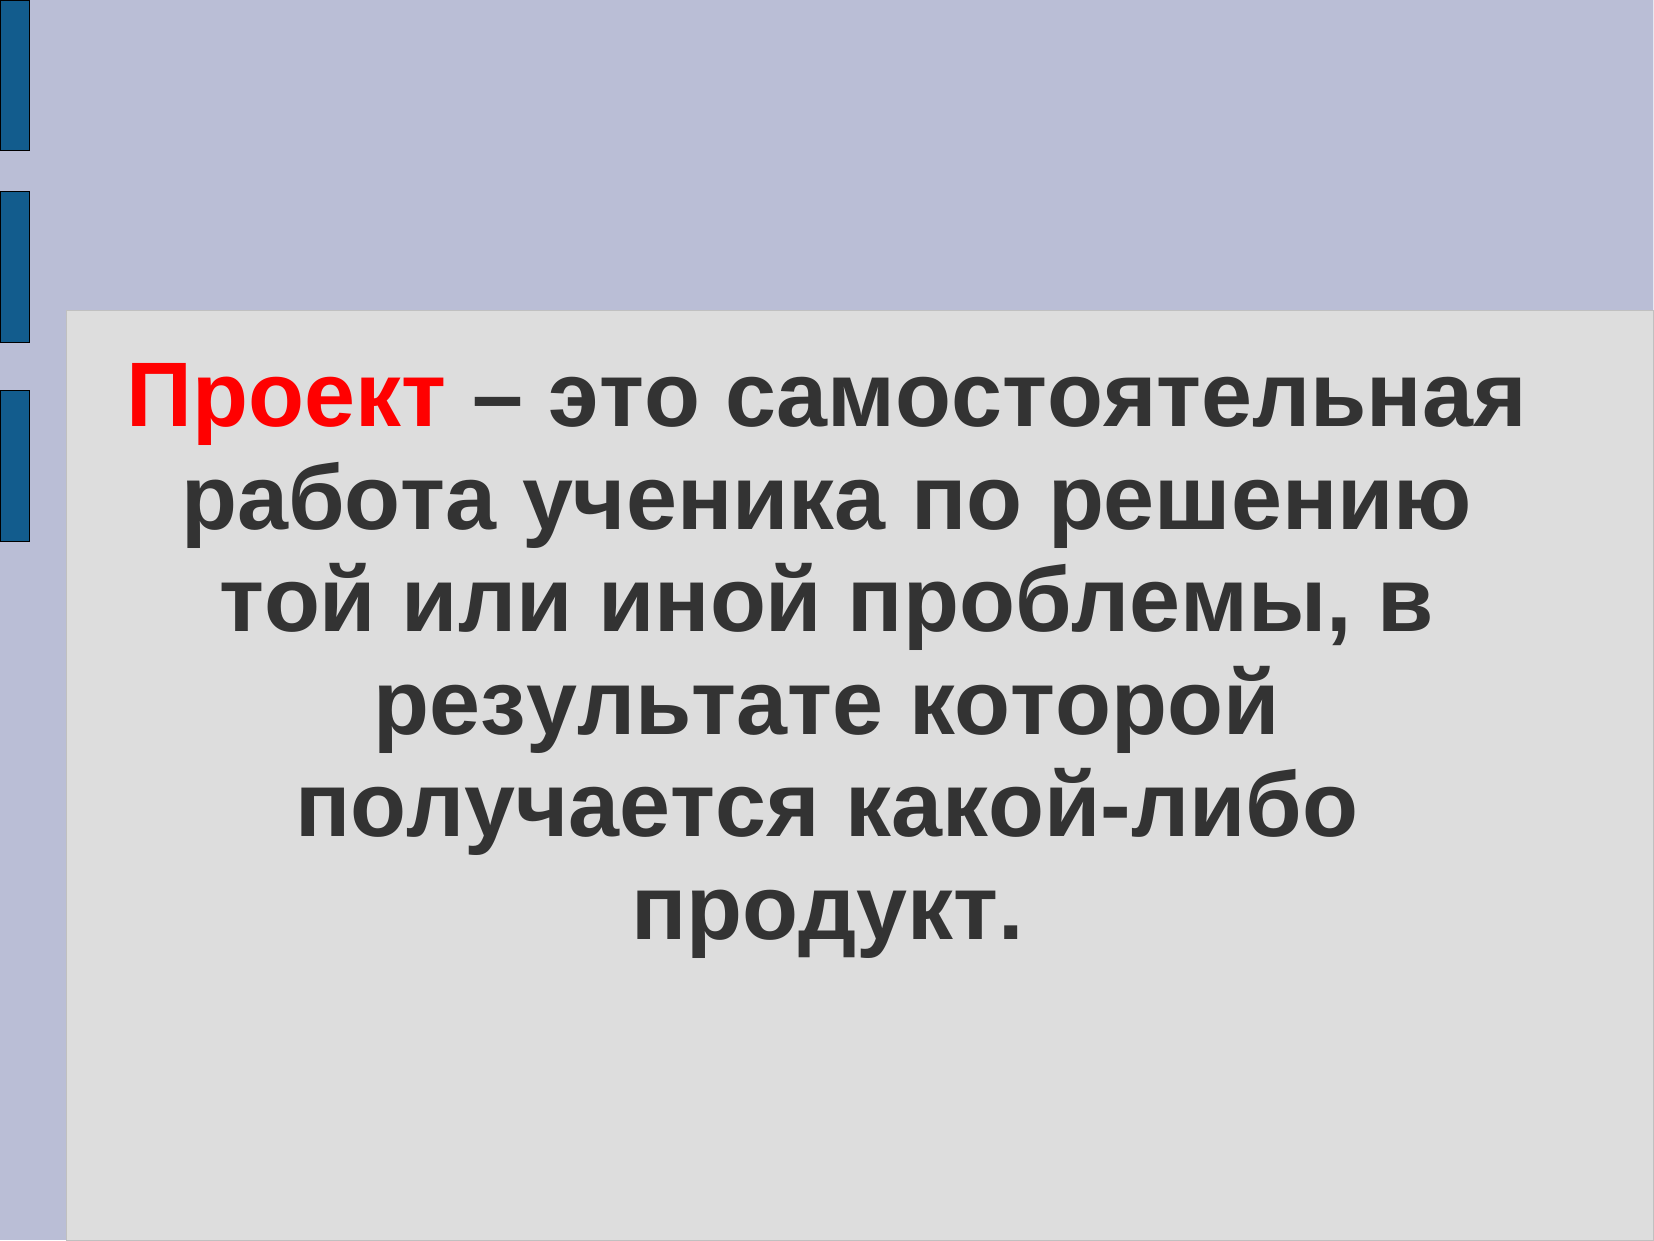

# Проект – это самостоятельная работа ученика по решению той или иной проблемы, в результате которой получается какой-либо продукт.